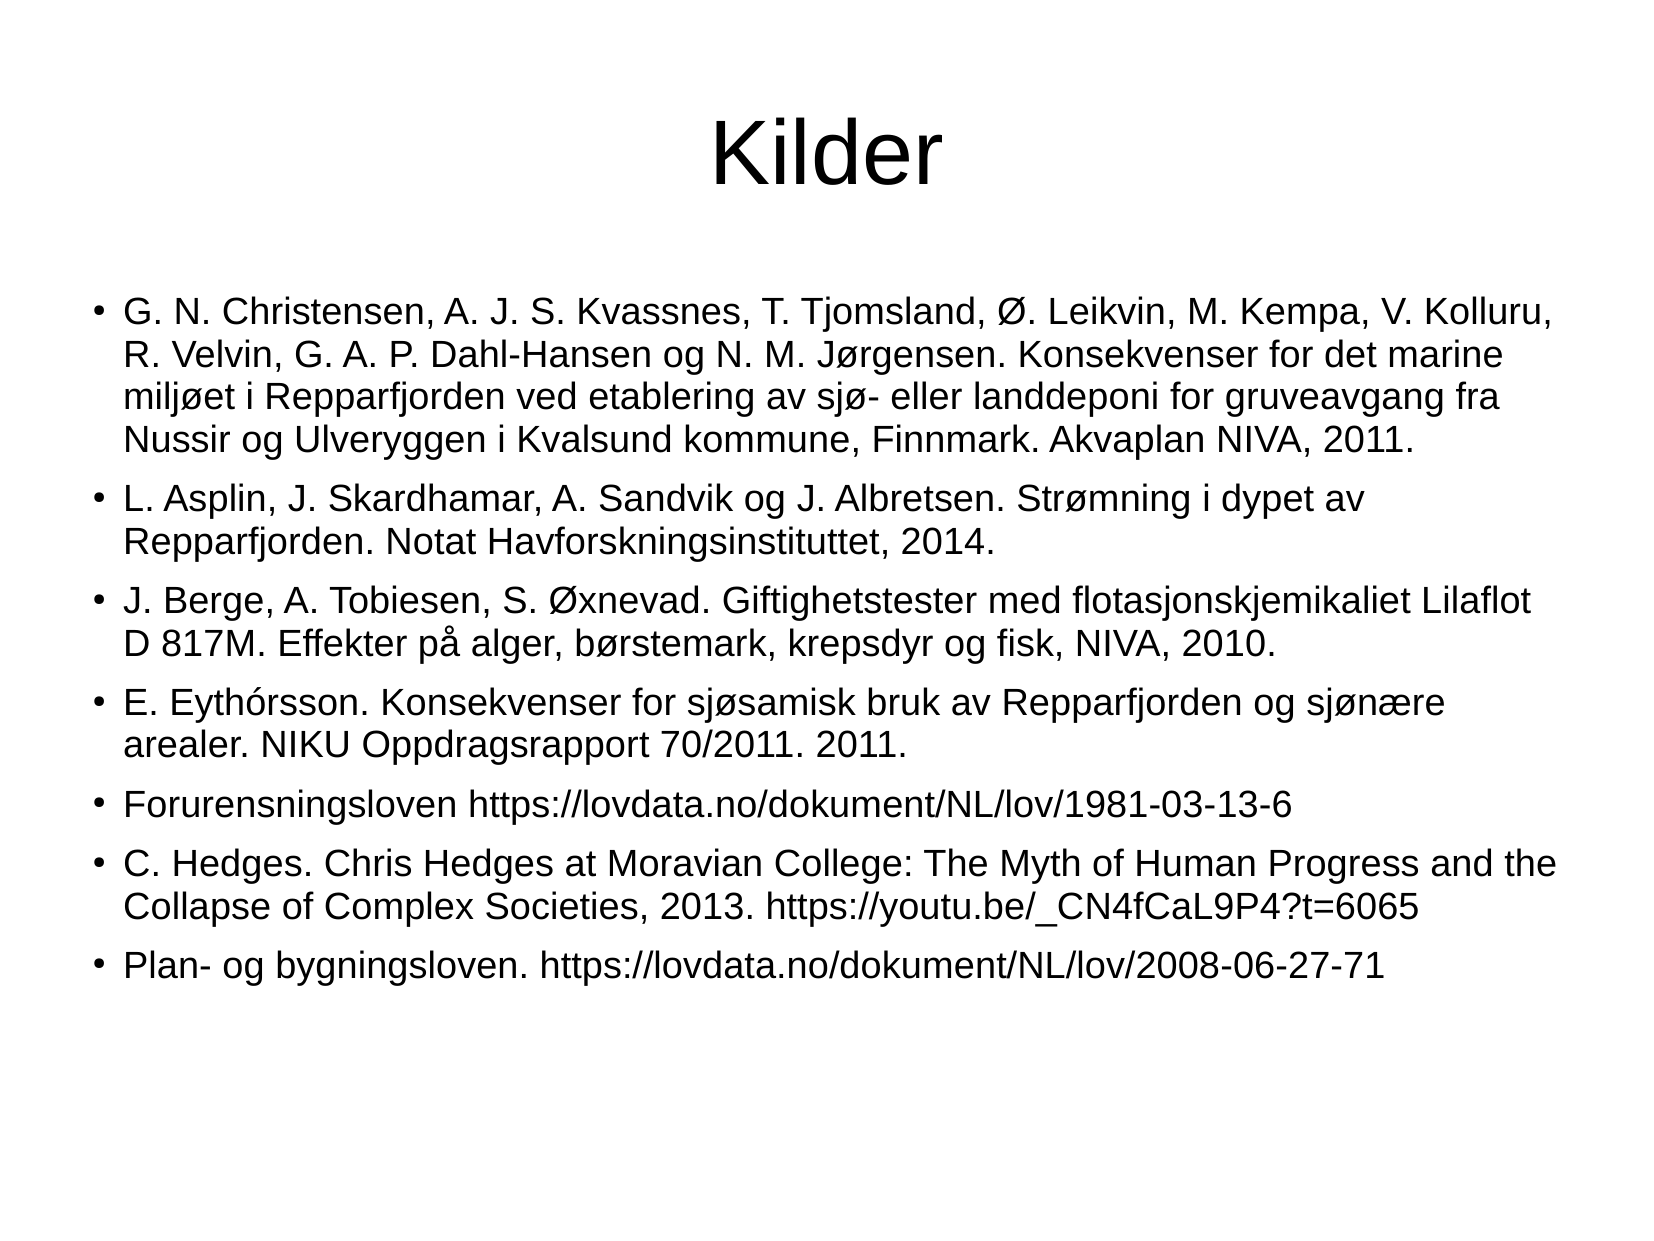

# Kilder
G. N. Christensen, A. J. S. Kvassnes, T. Tjomsland, Ø. Leikvin, M. Kempa, V. Kolluru, R. Velvin, G. A. P. Dahl-Hansen og N. M. Jørgensen. Konsekvenser for det marine miljøet i Repparfjorden ved etablering av sjø- eller landdeponi for gruveavgang fra Nussir og Ulveryggen i Kvalsund kommune, Finnmark. Akvaplan NIVA, 2011.
L. Asplin, J. Skardhamar, A. Sandvik og J. Albretsen. Strømning i dypet av Repparfjorden. Notat Havforskningsinstituttet, 2014.
J. Berge, A. Tobiesen, S. Øxnevad. Giftighetstester med flotasjonskjemikaliet Lilaflot D 817M. Effekter på alger, børstemark, krepsdyr og fisk, NIVA, 2010.
E. Eythórsson. Konsekvenser for sjøsamisk bruk av Repparfjorden og sjønære arealer. NIKU Oppdragsrapport 70/2011. 2011.
Forurensningsloven https://lovdata.no/dokument/NL/lov/1981-03-13-6
C. Hedges. Chris Hedges at Moravian College: The Myth of Human Progress and the Collapse of Complex Societies, 2013. https://youtu.be/_CN4fCaL9P4?t=6065
Plan- og bygningsloven. https://lovdata.no/dokument/NL/lov/2008-06-27-71